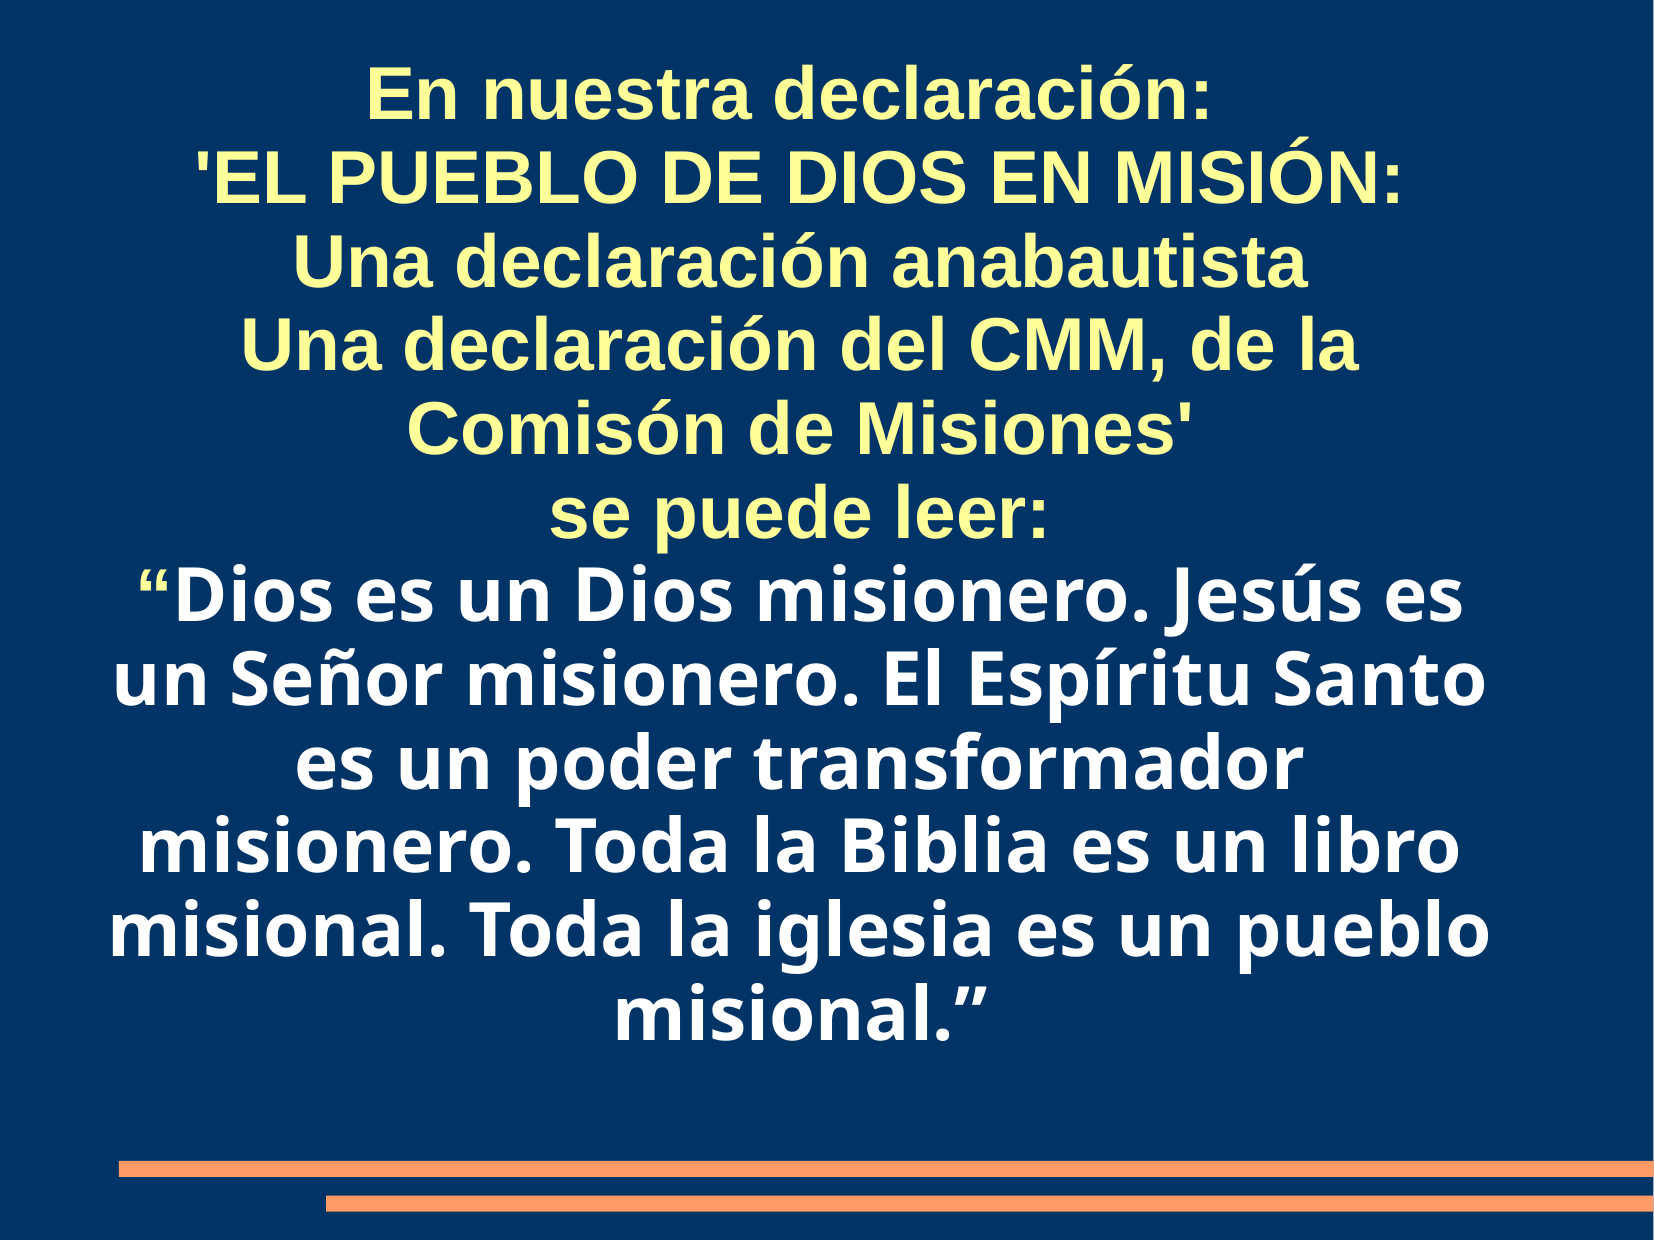

# En nuestra declaración: 'EL PUEBLO DE DIOS EN MISIÓN: Una declaración anabautista Una declaración del CMM, de la Comisón de Misiones' se puede leer: “Dios es un Dios misionero. Jesús es un Señor misionero. El Espíritu Santo es un poder transformador misionero. Toda la Biblia es un libro misional. Toda la iglesia es un pueblo misional.”